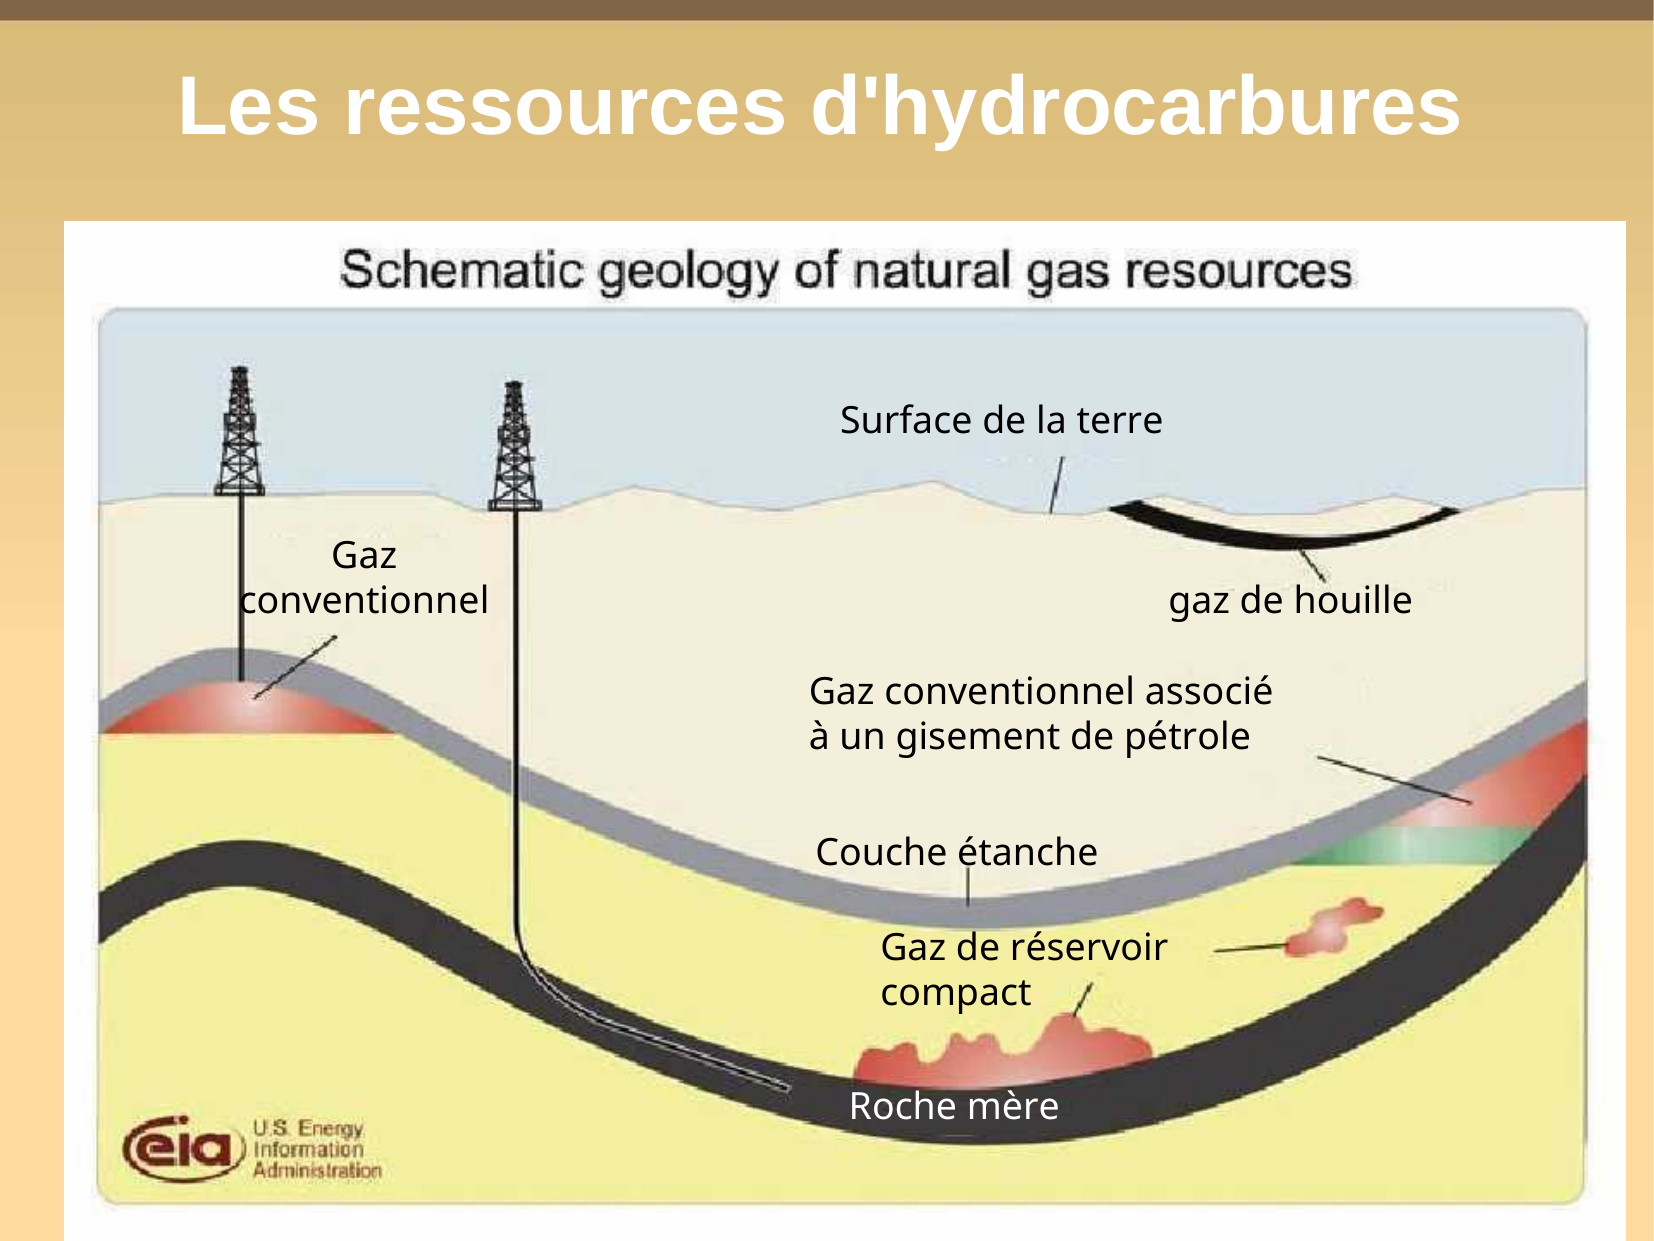

# Les ressources d'hydrocarbures
Surface de la terre
Gaz conventionnel
gaz de houille
Gaz conventionnel associé
à un gisement de pétrole
Couche étanche
Gaz de réservoir compact
Roche mère